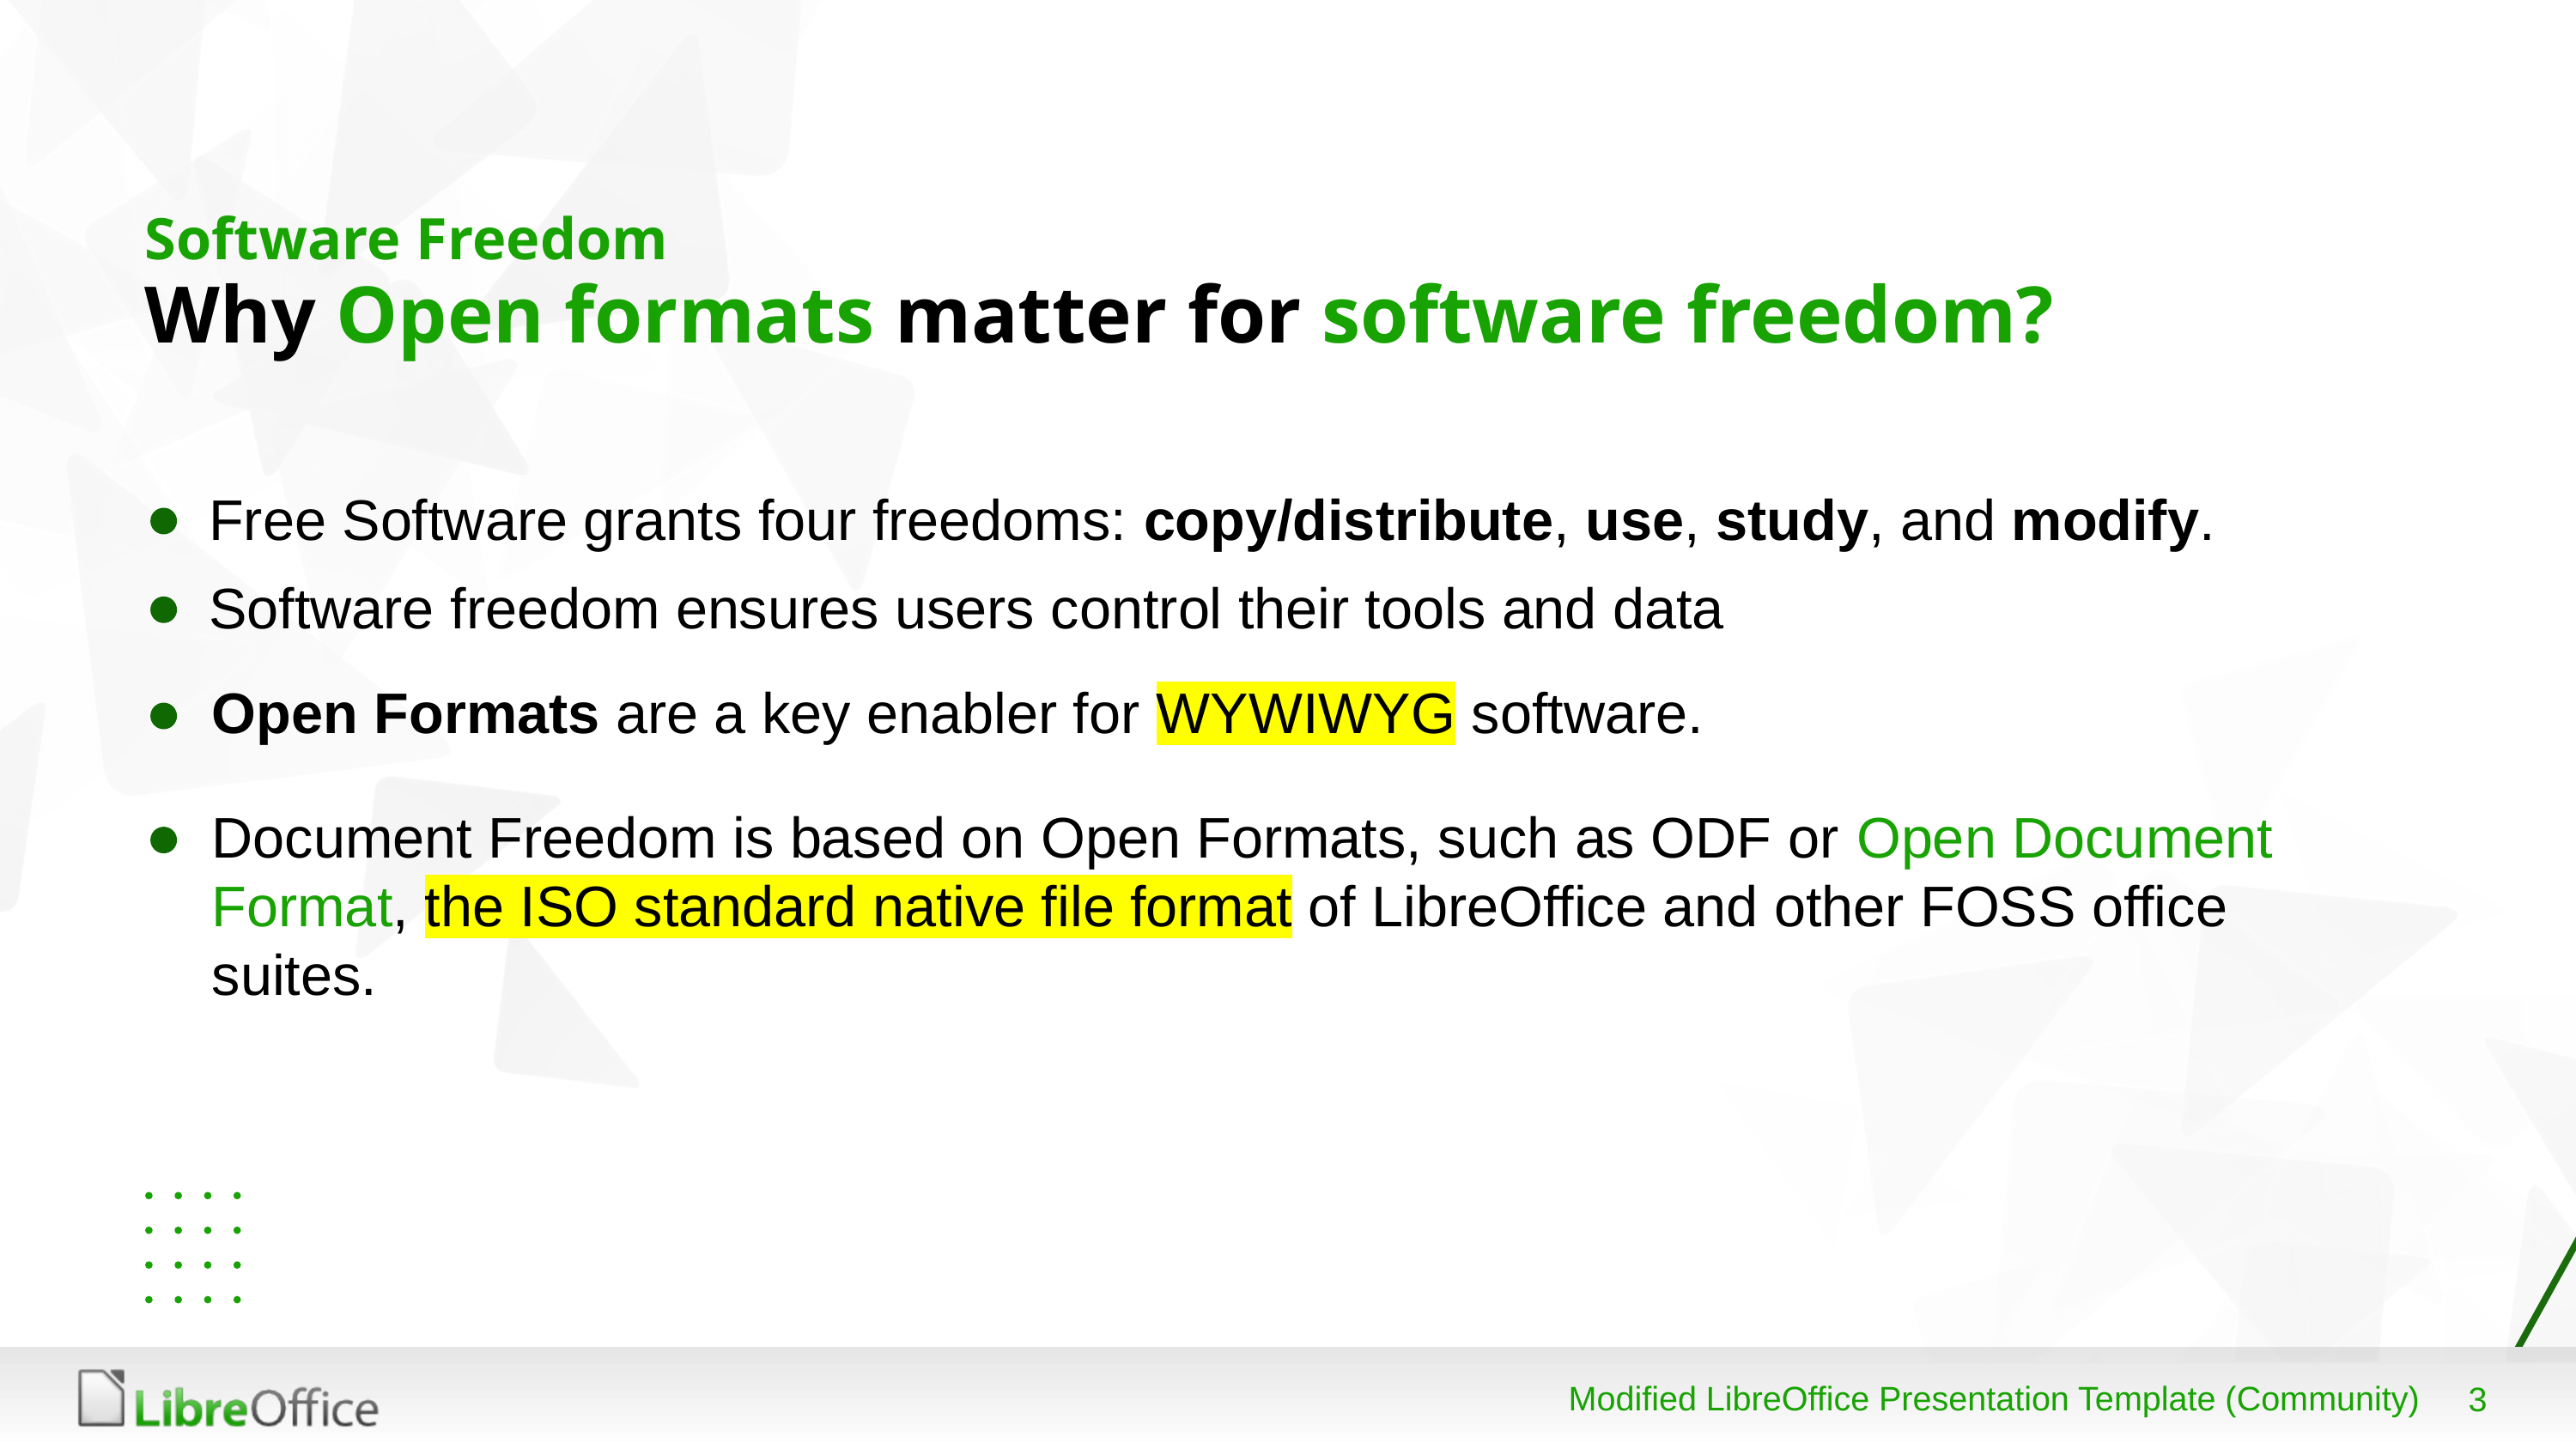

Software Freedom
Why Open formats matter for software freedom?
Free Software grants four freedoms: copy/distribute, use, study, and modify.
Software freedom ensures users control their tools and data
Open Formats are a key enabler for WYWIWYG software.
Document Freedom is based on Open Formats, such as ODF or Open Document Format, the ISO standard native file format of LibreOffice and other FOSS office suites.
Modified LibreOffice Presentation Template (Community)
3